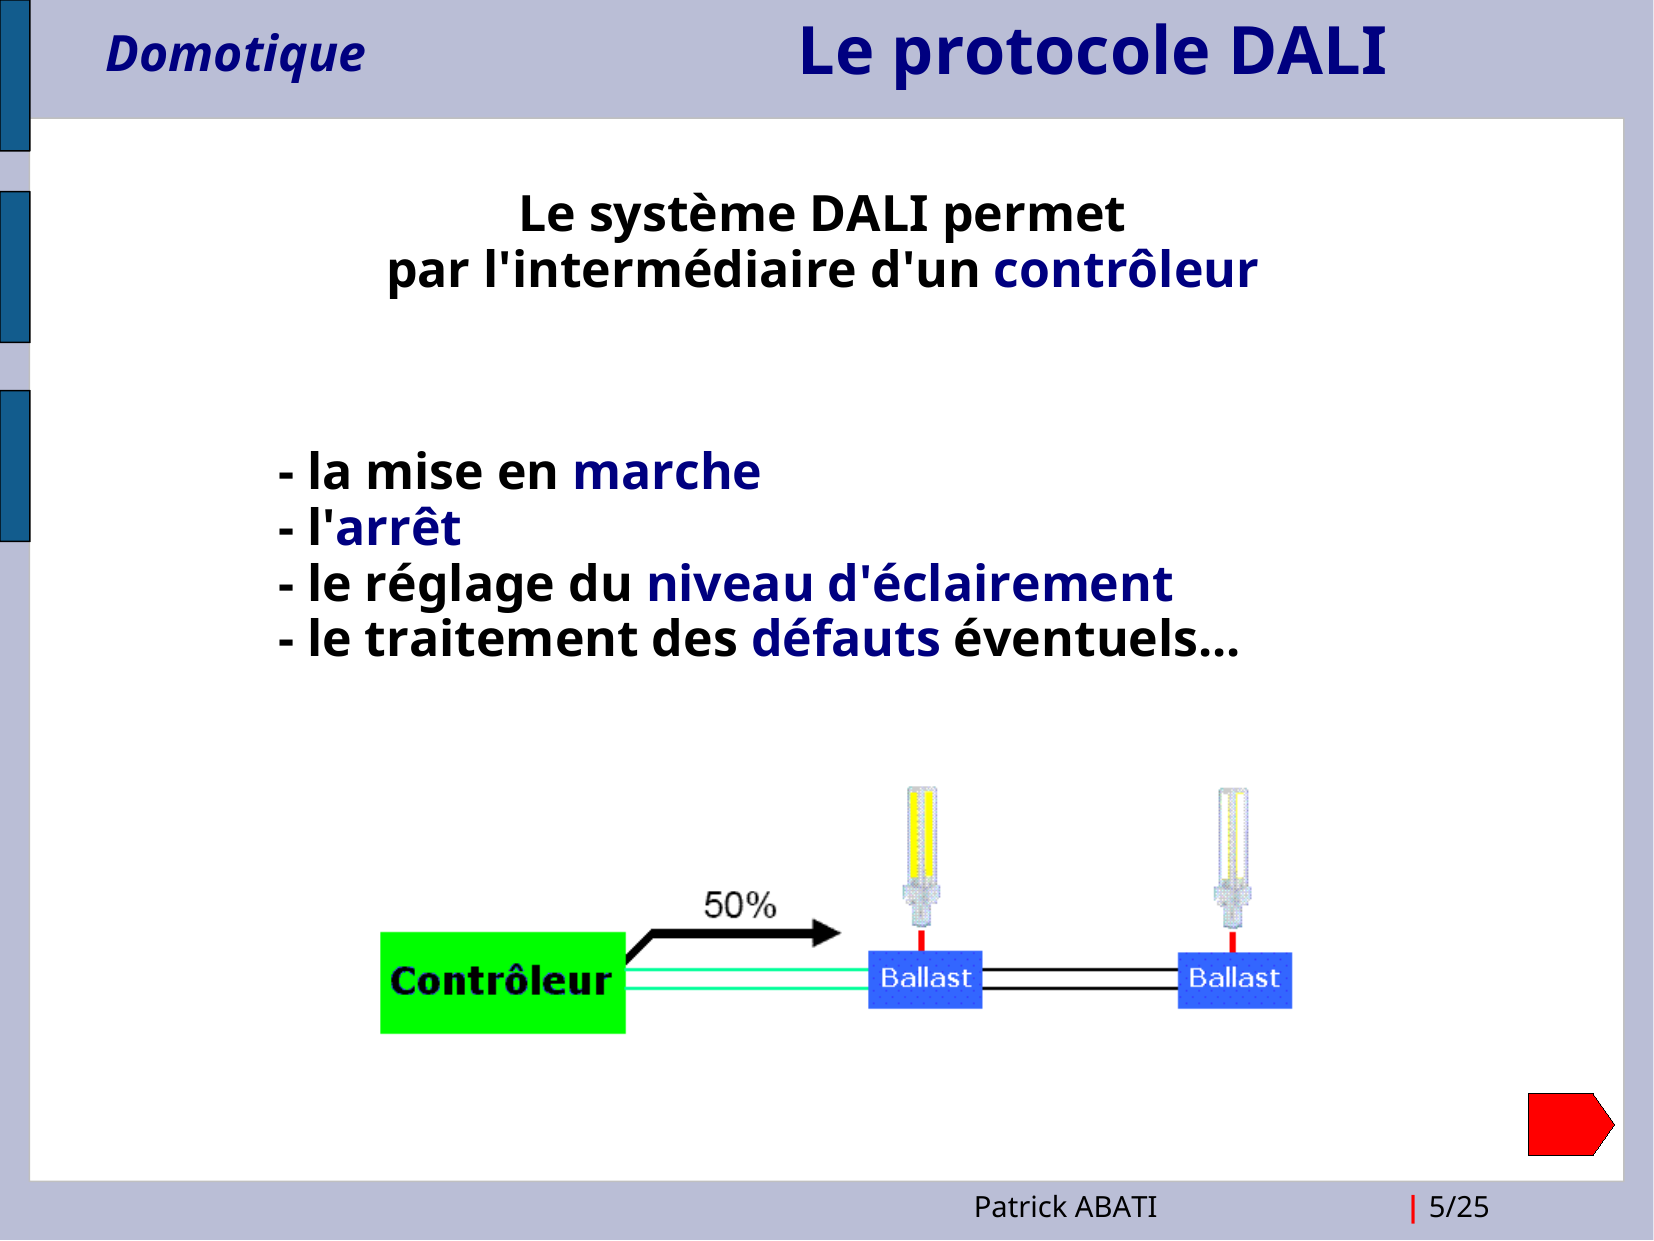

Le système DALI permet
par l'intermédiaire d'un contrôleur
- la mise en marche
- l'arrêt
- le réglage du niveau d'éclairement
- le traitement des défauts éventuels...